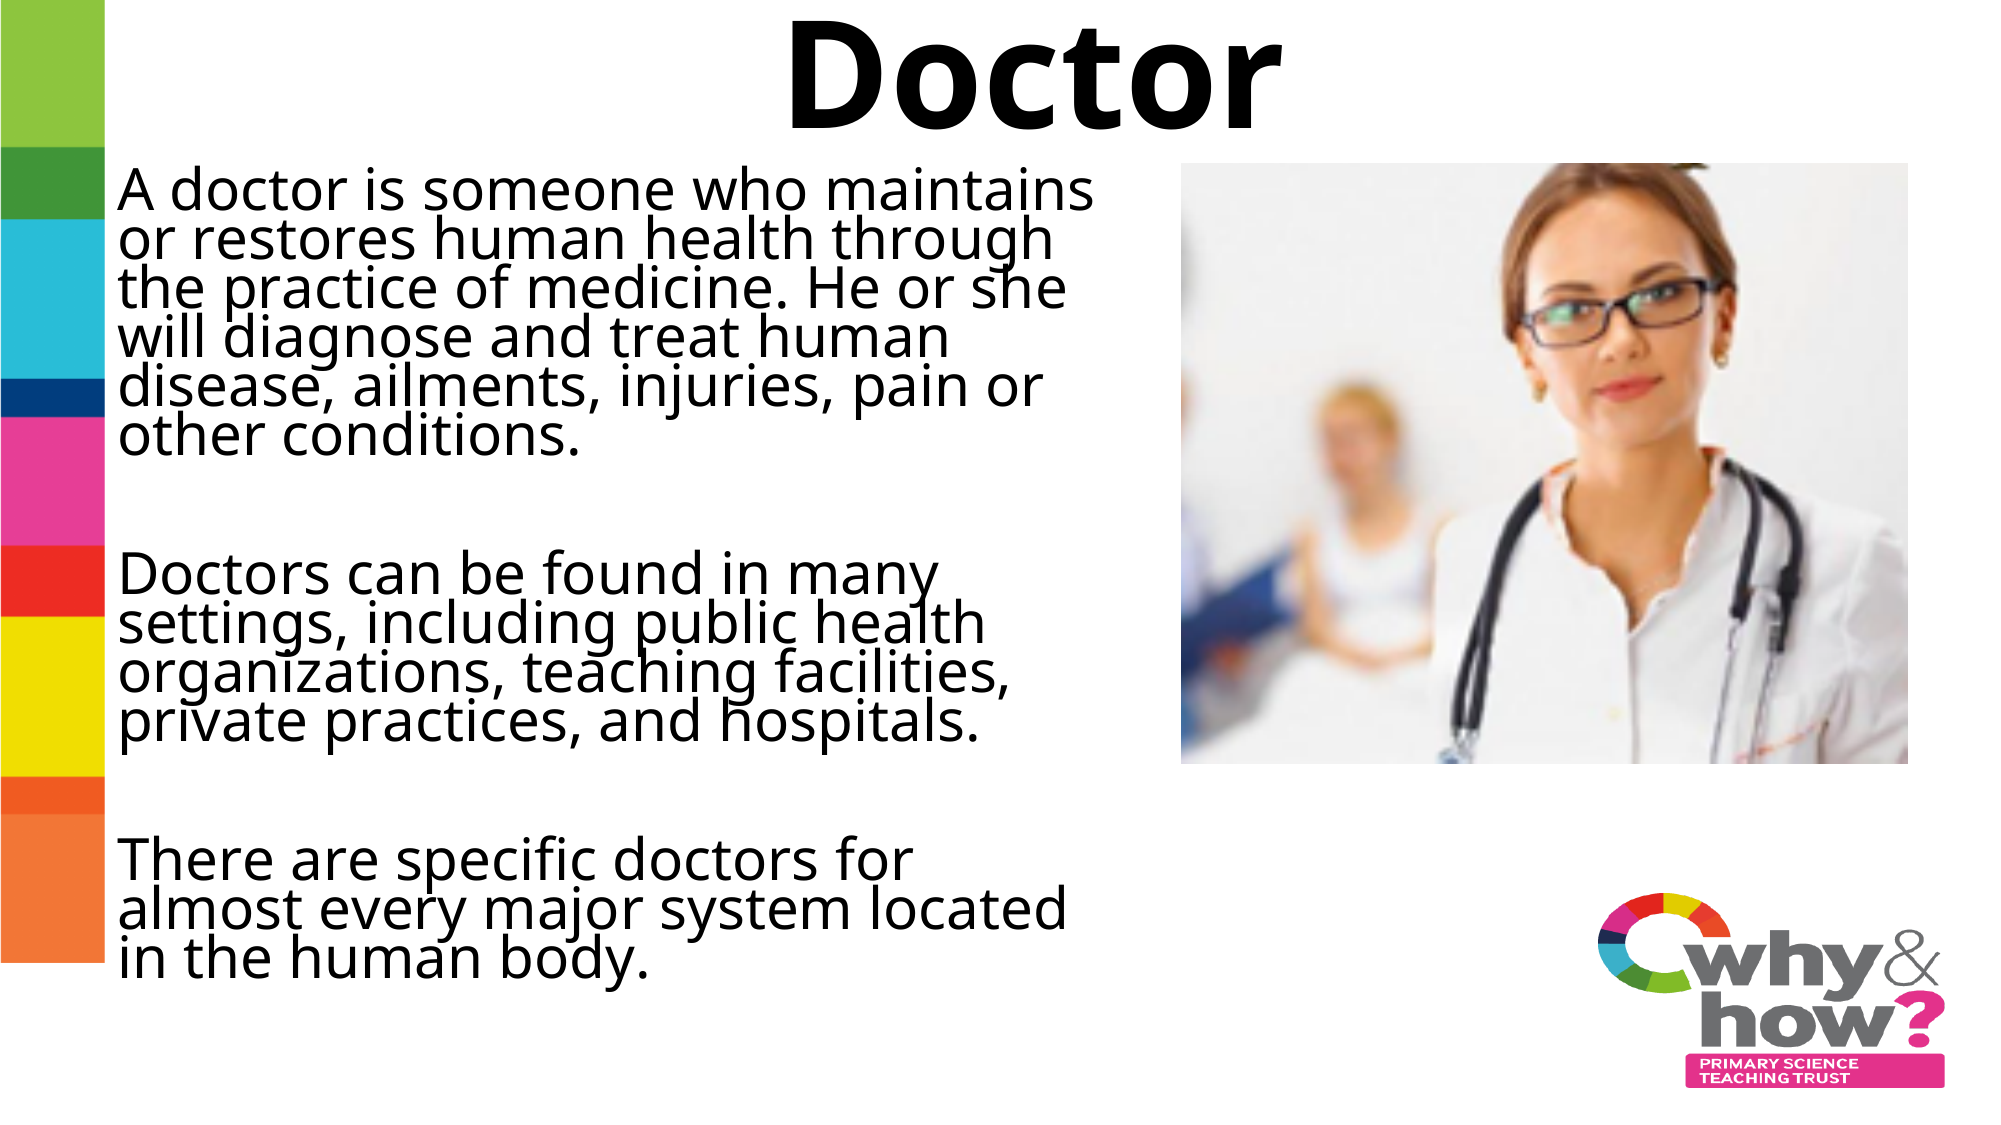

Doctor
A doctor is someone who maintains or restores human health through the practice of medicine. He or she will diagnose and treat human disease, ailments, injuries, pain or other conditions.
Doctors can be found in many settings, including public health organizations, teaching facilities, private practices, and hospitals.
There are specific doctors for almost every major system located in the human body.